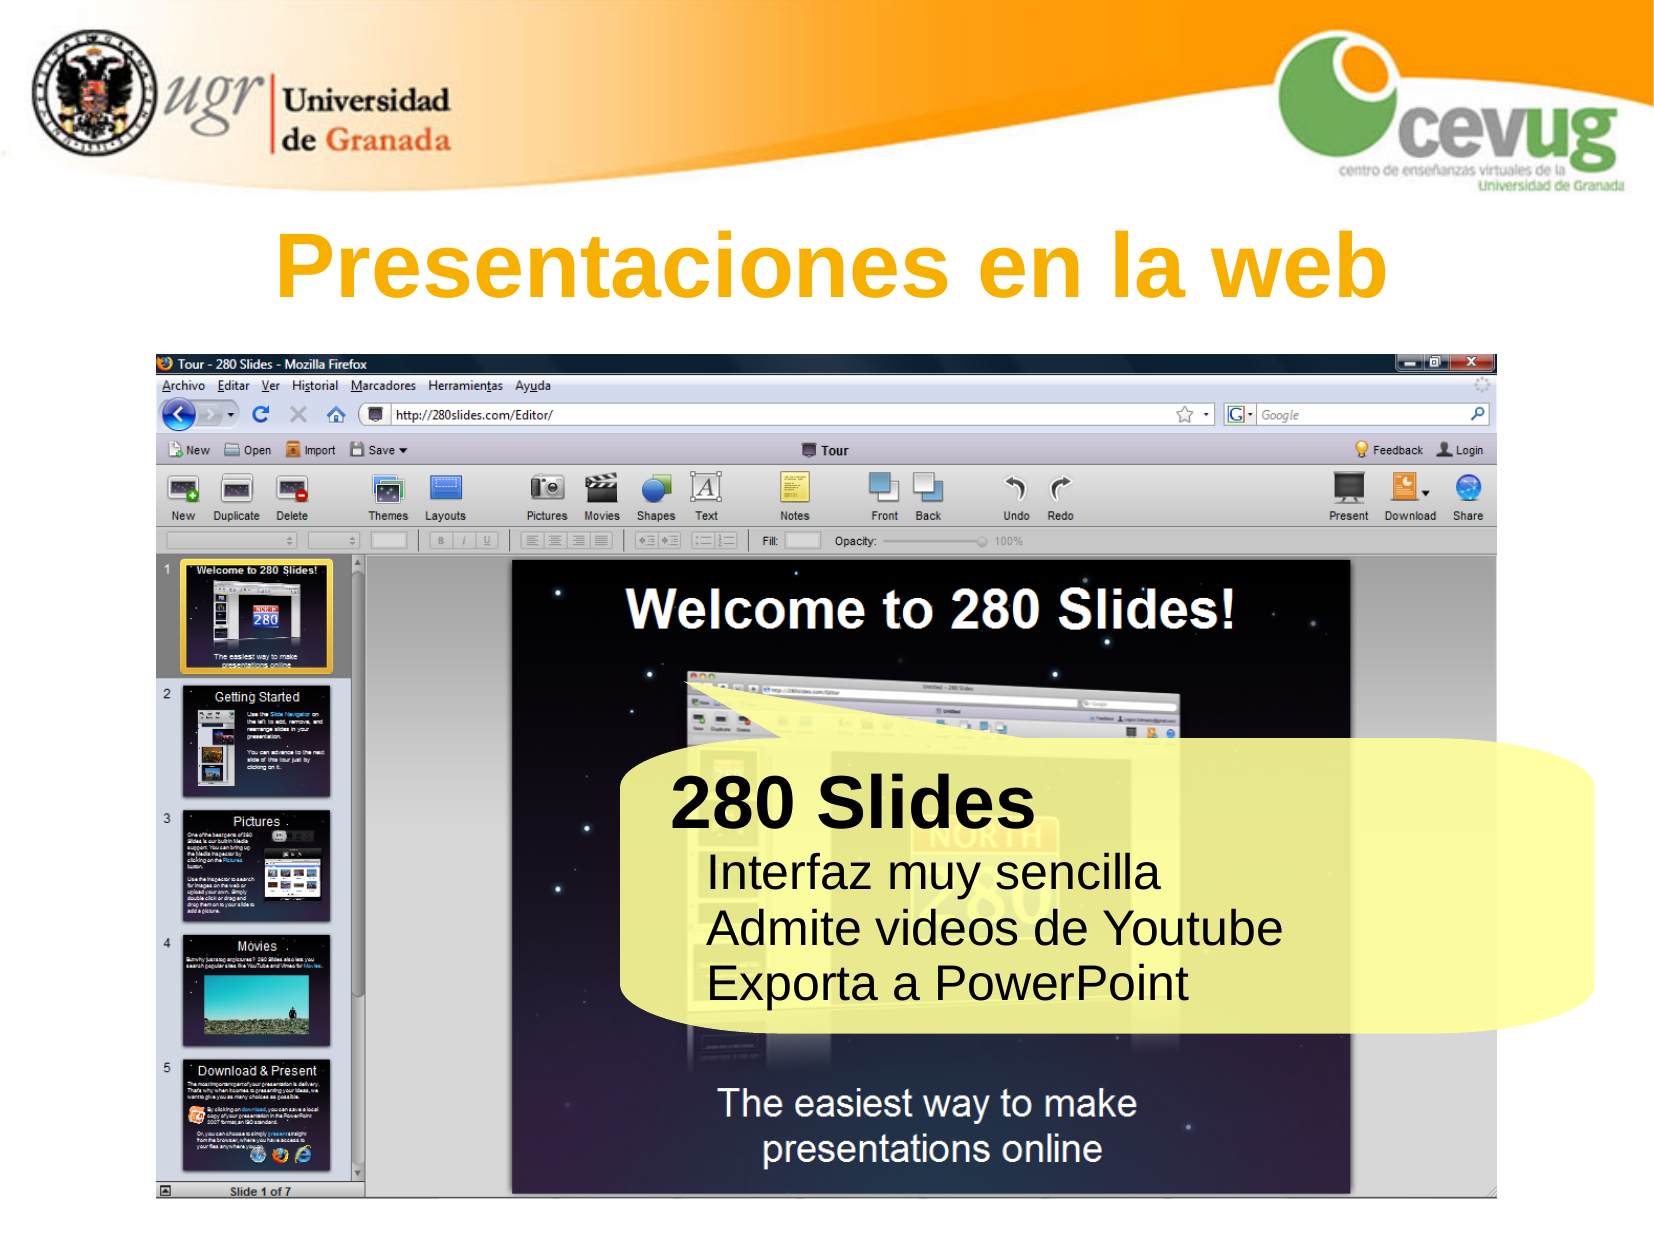

# Presentaciones en la web
280 Slides
Interfaz muy sencilla
Admite videos de Youtube
Exporta a PowerPoint